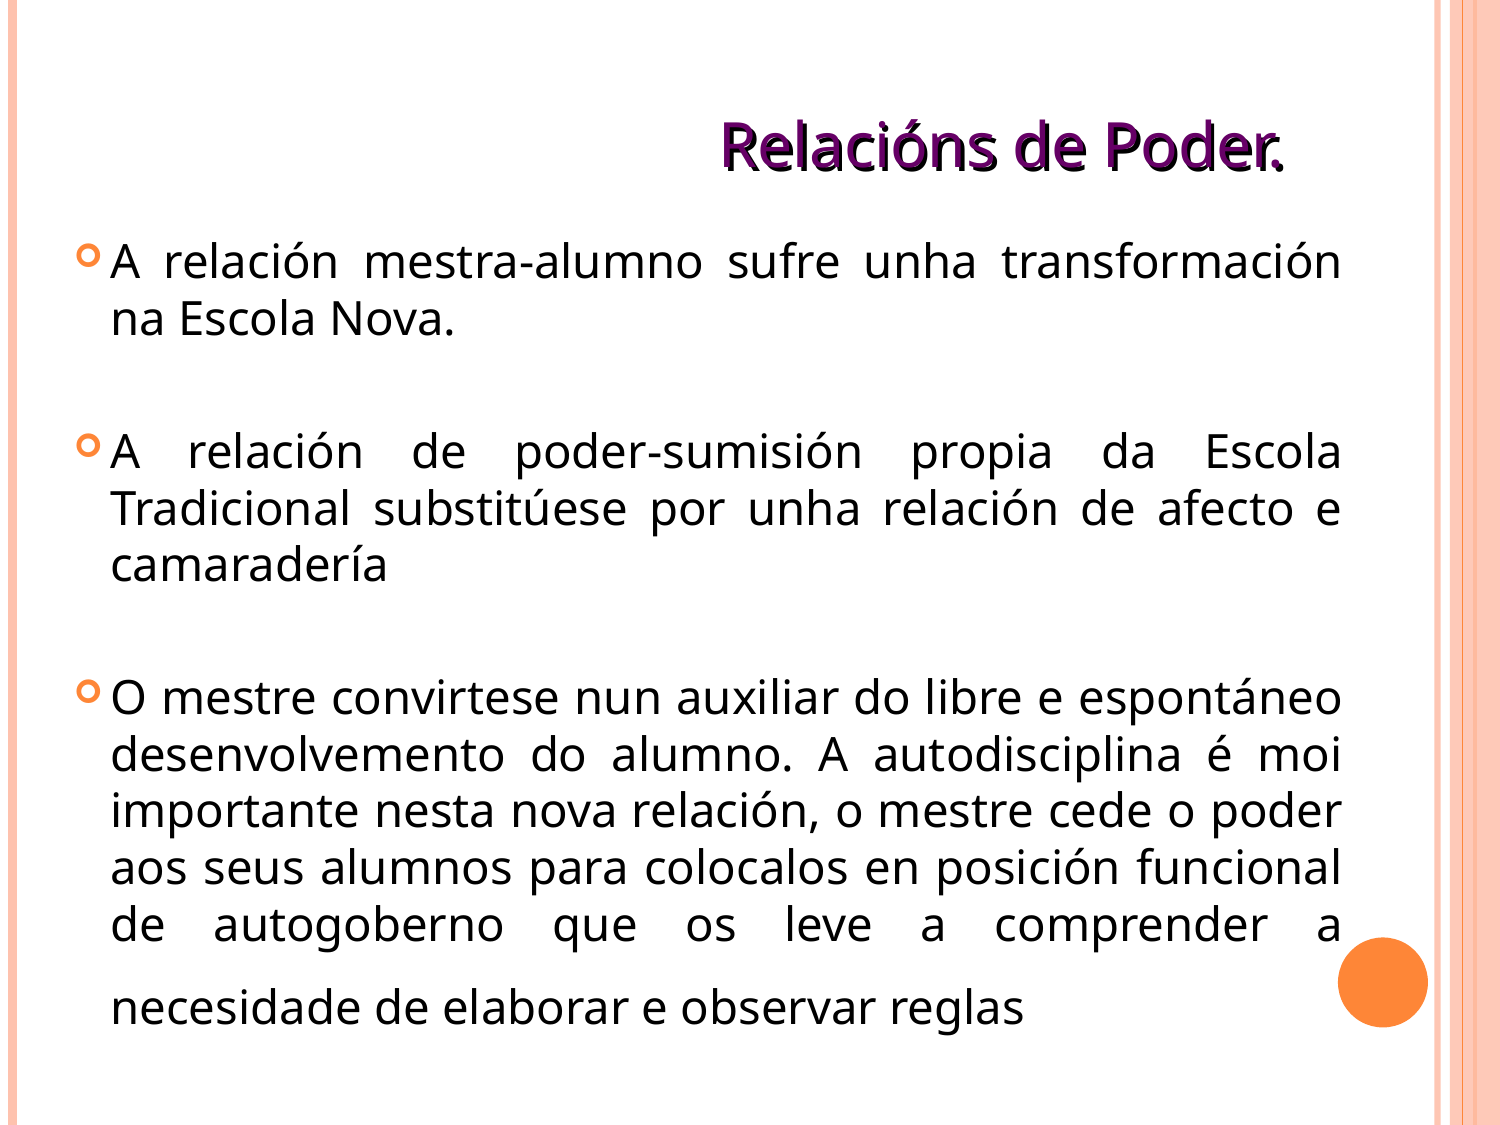

# Relacións de Poder.
A relación mestra-alumno sufre unha transformación na Escola Nova.
A relación de poder-sumisión propia da Escola Tradicional substitúese por unha relación de afecto e camaradería
O mestre convirtese nun auxiliar do libre e espontáneo desenvolvemento do alumno. A autodisciplina é moi importante nesta nova relación, o mestre cede o poder aos seus alumnos para colocalos en posición funcional de autogoberno que os leve a comprender a necesidade de elaborar e observar reglas